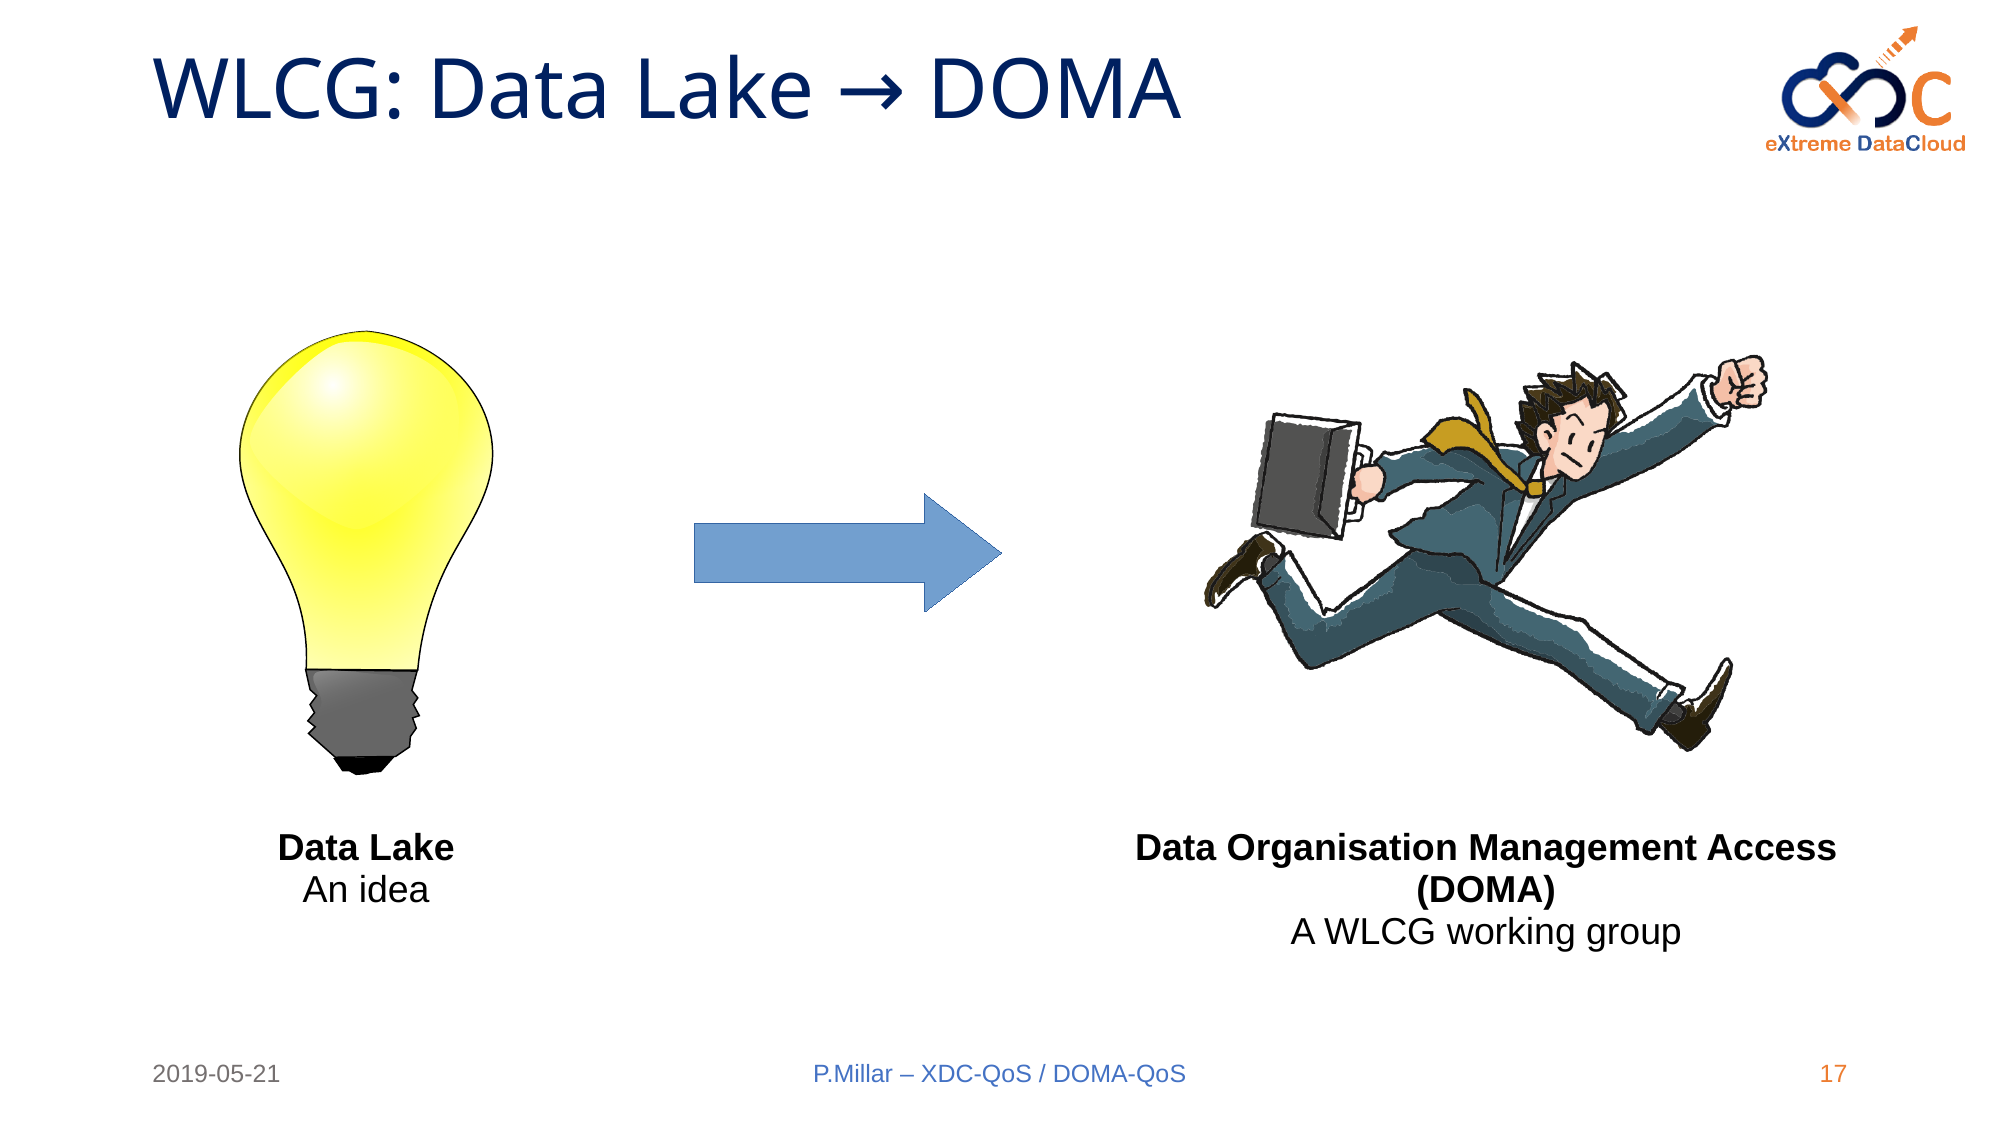

# WLCG: Data Lake → DOMA
Data Lake
An idea
Data Organisation Management Access (DOMA)
A WLCG working group
2019-05-21
P.Millar – XDC-QoS / DOMA-QoS